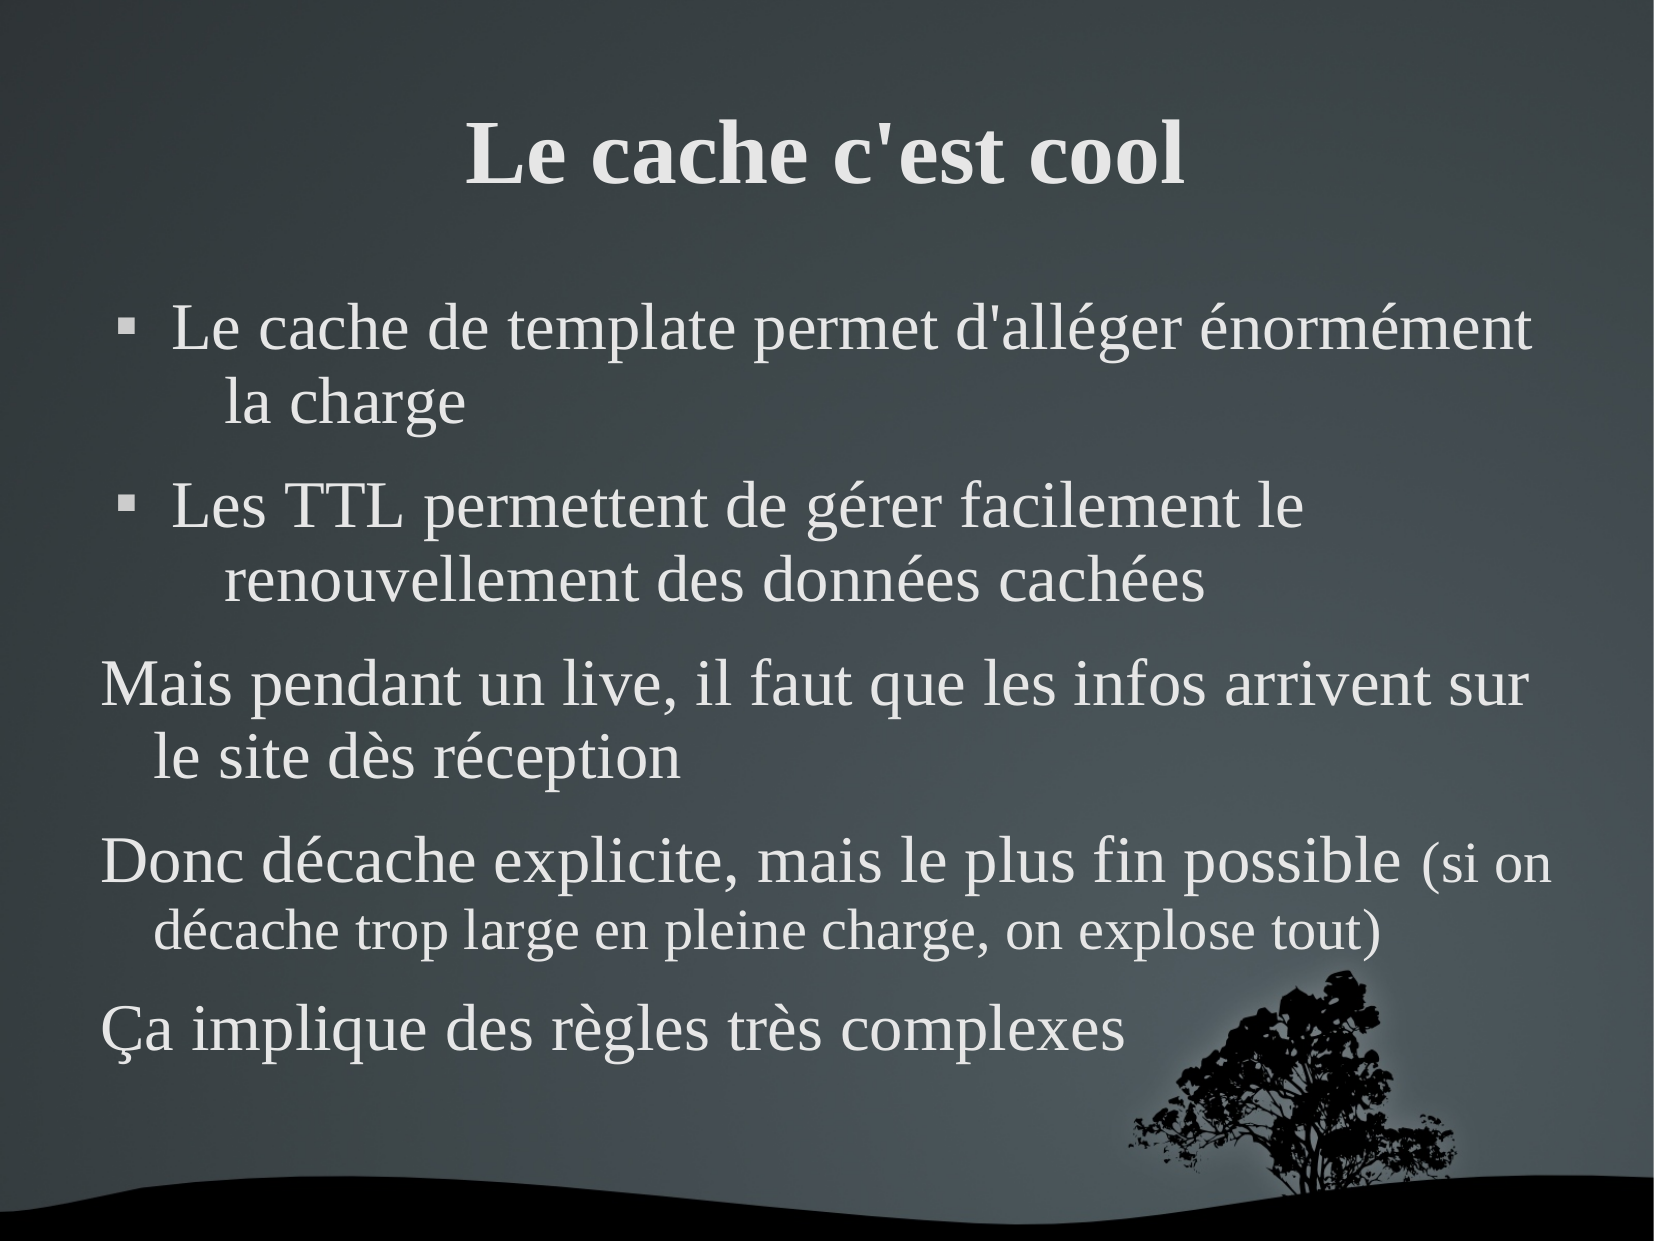

# Le cache c'est cool
Le cache de template permet d'alléger énormément la charge
Les TTL permettent de gérer facilement le renouvellement des données cachées
Mais pendant un live, il faut que les infos arrivent sur le site dès réception
Donc décache explicite, mais le plus fin possible (si on décache trop large en pleine charge, on explose tout)
Ça implique des règles très complexes